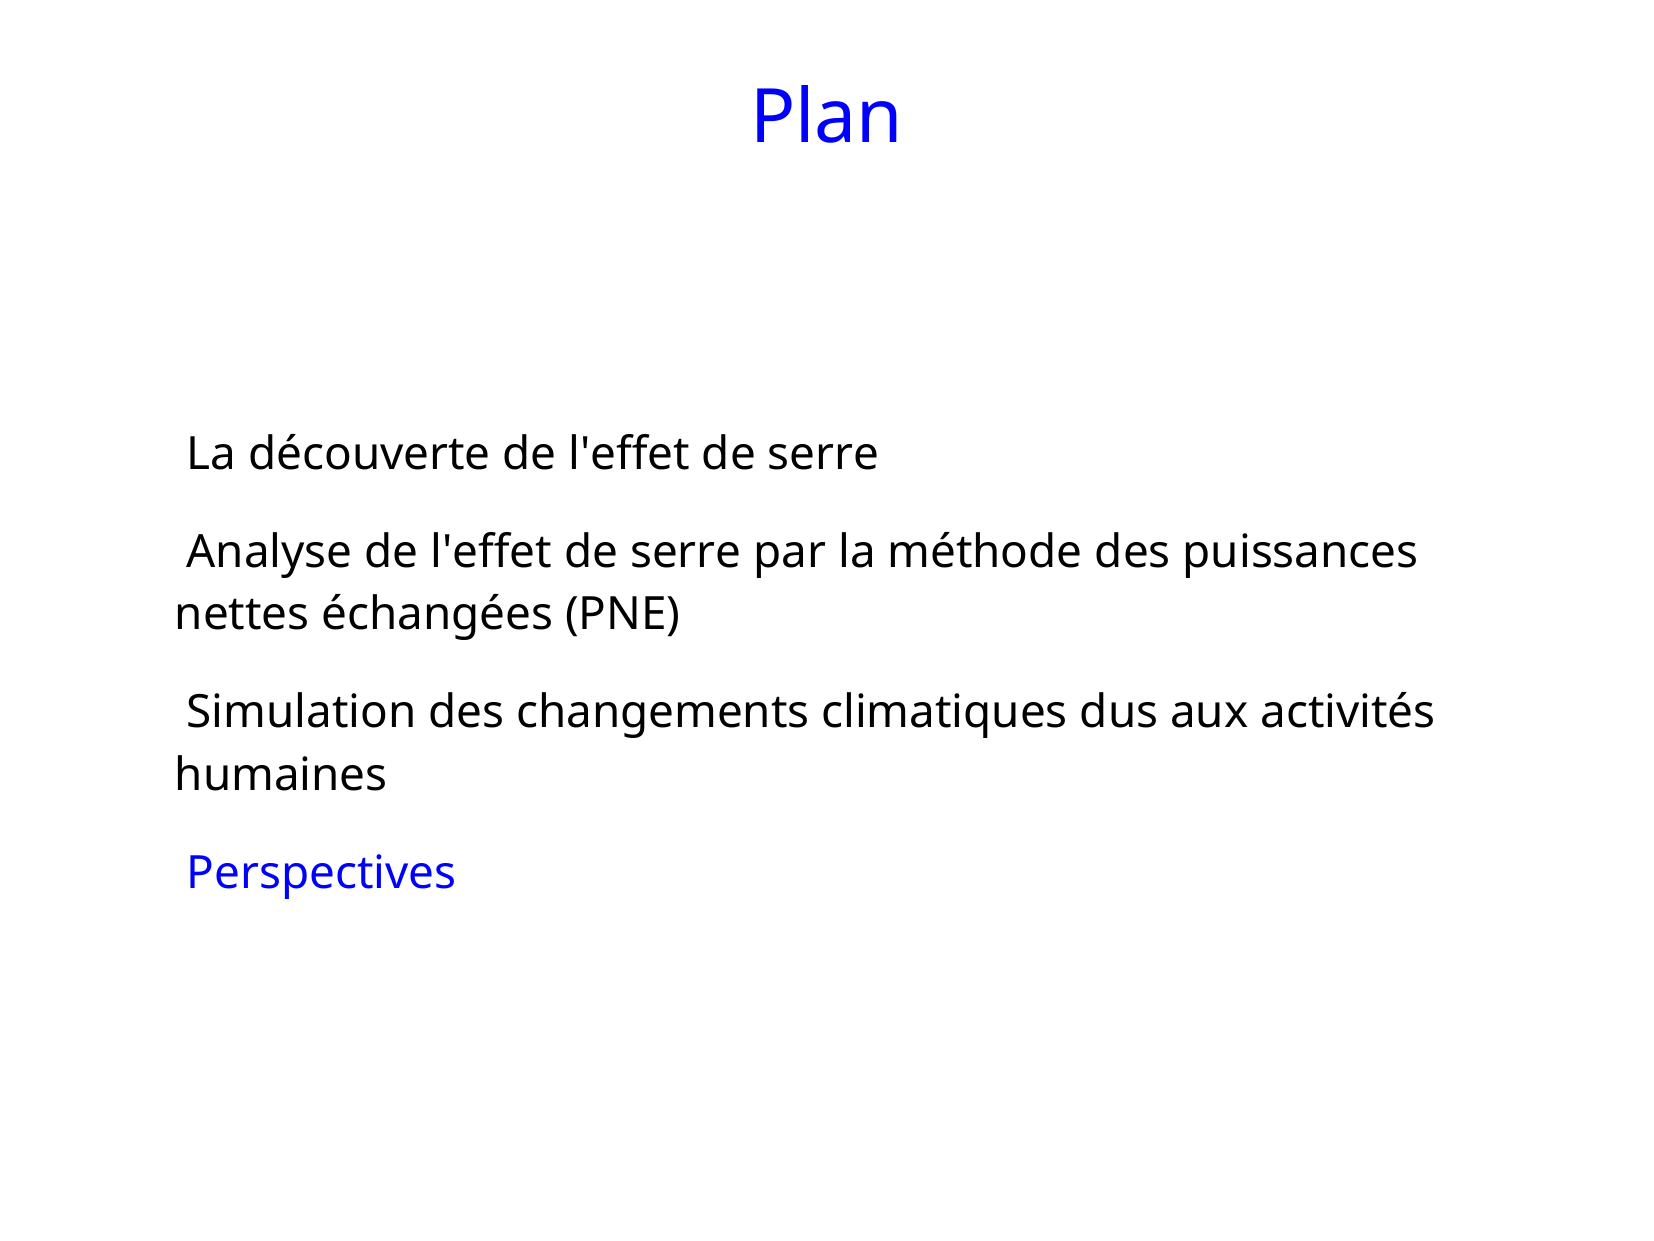

# Plan
 La découverte de l'effet de serre
 Analyse de l'effet de serre par la méthode des puissances nettes échangées (PNE)
 Simulation des changements climatiques dus aux activités humaines
 Perspectives